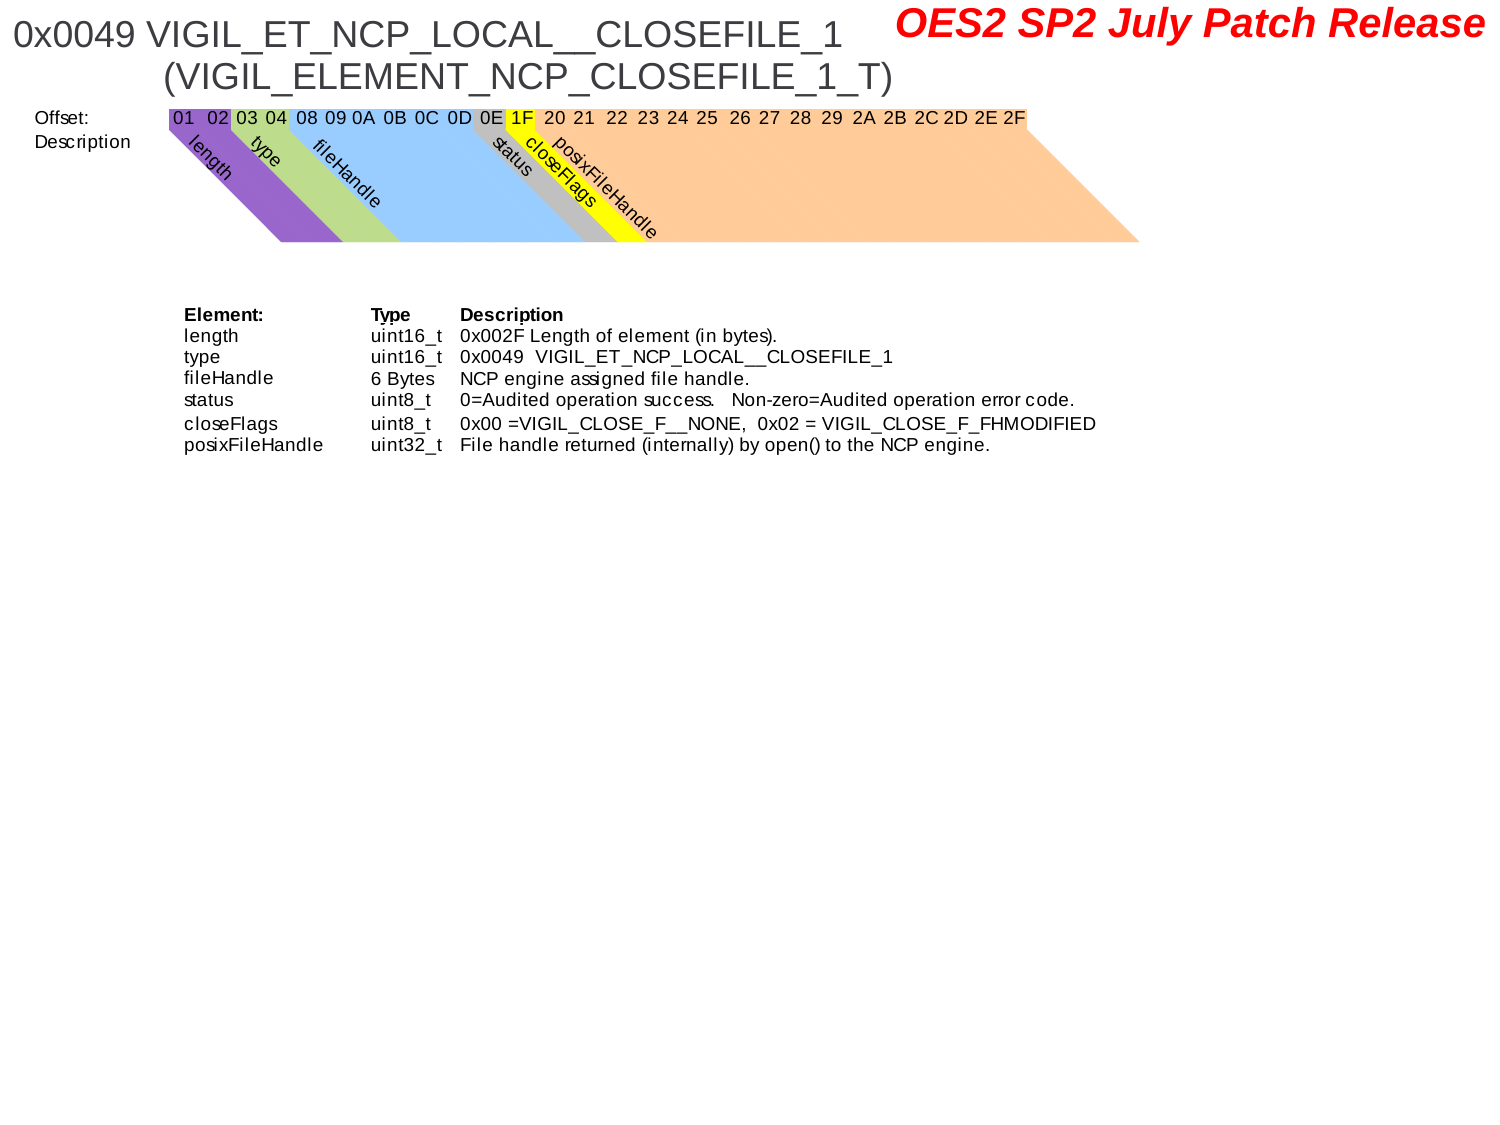

OES2 SP2 July Patch Release
0x0049 VIGIL_ET_NCP_LOCAL__CLOSEFILE_1
	(VIGIL_ELEMENT_NCP_CLOSEFILE_1_T)